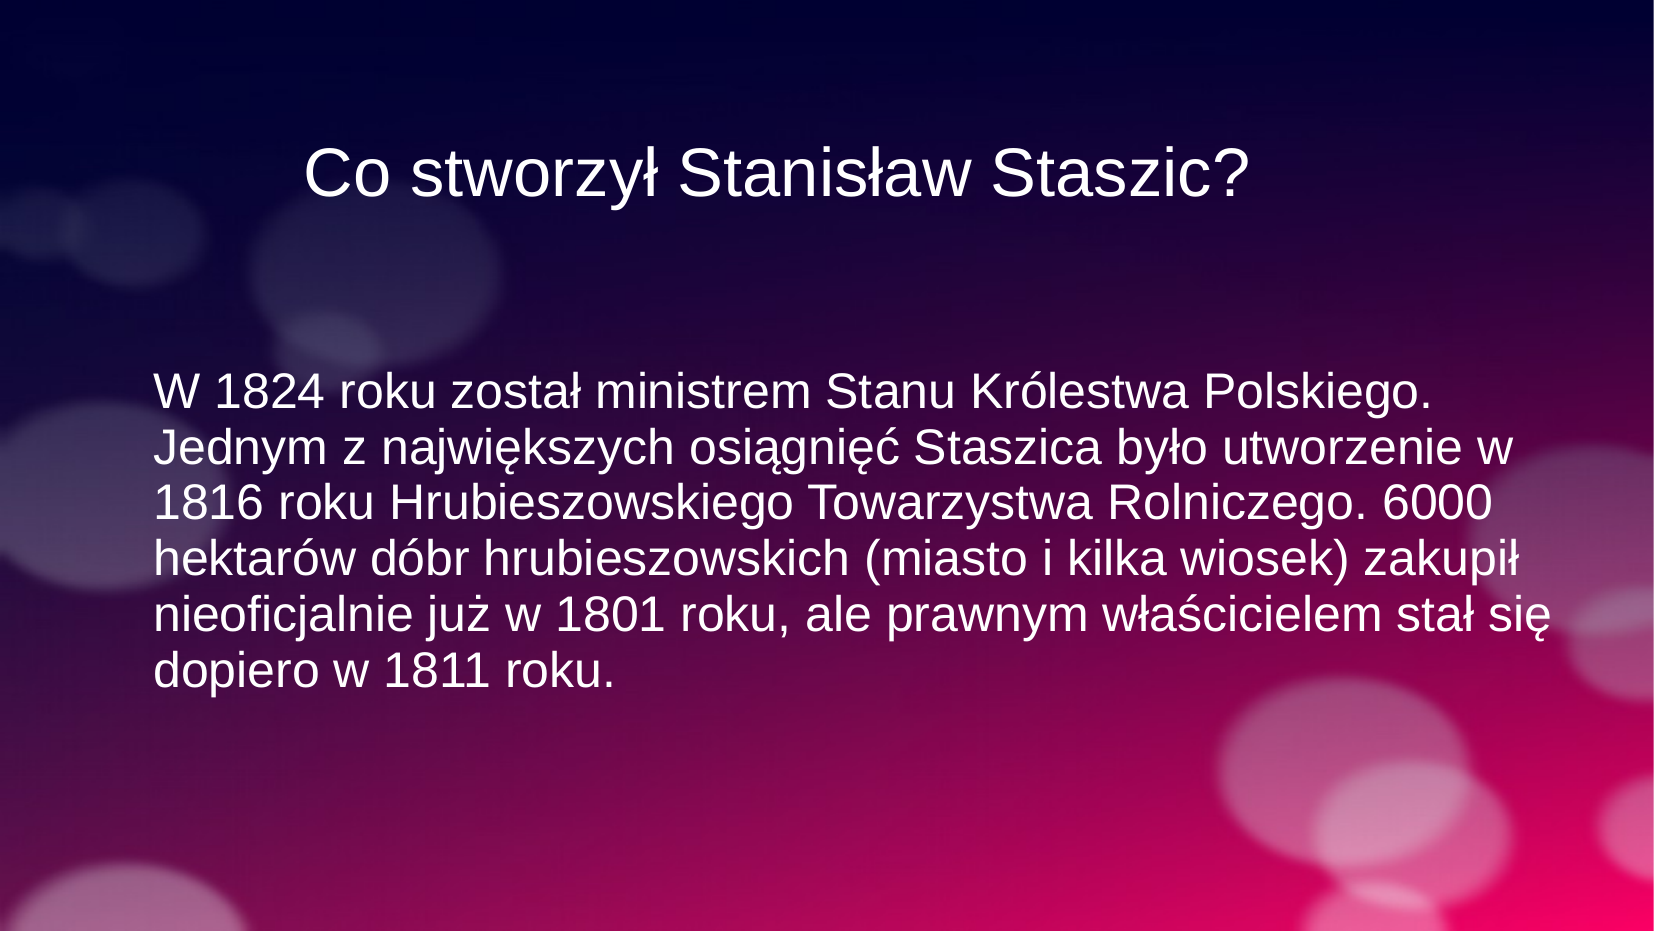

# Co stworzył Stanisław Staszic?
W 1824 roku został ministrem Stanu Królestwa Polskiego. Jednym z największych osiągnięć Staszica było utworzenie w 1816 roku Hrubieszowskiego Towarzystwa Rolniczego. 6000 hektarów dóbr hrubieszowskich (miasto i kilka wiosek) zakupił nieoficjalnie już w 1801 roku, ale prawnym właścicielem stał się dopiero w 1811 roku.